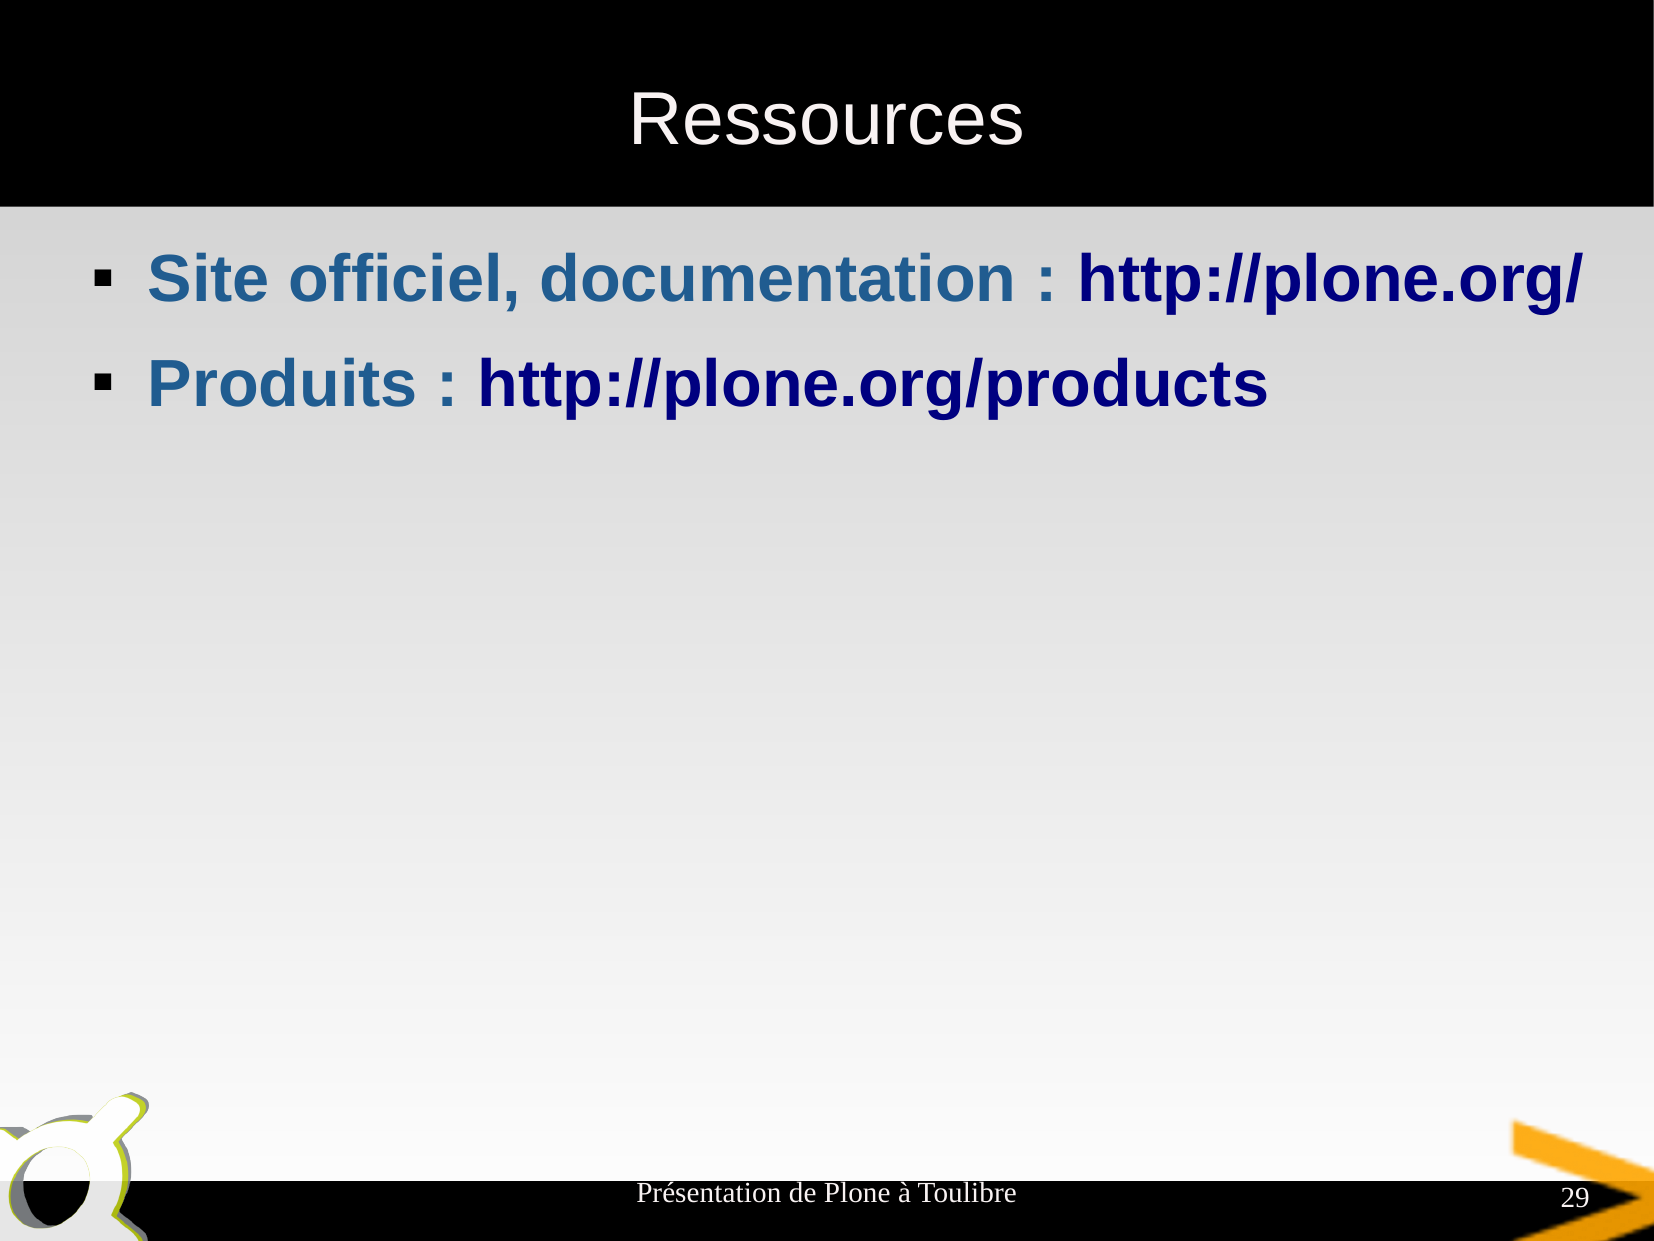

# Ressources
Site officiel, documentation : http://plone.org/
Produits : http://plone.org/products
Présentation de Plone à Toulibre
29